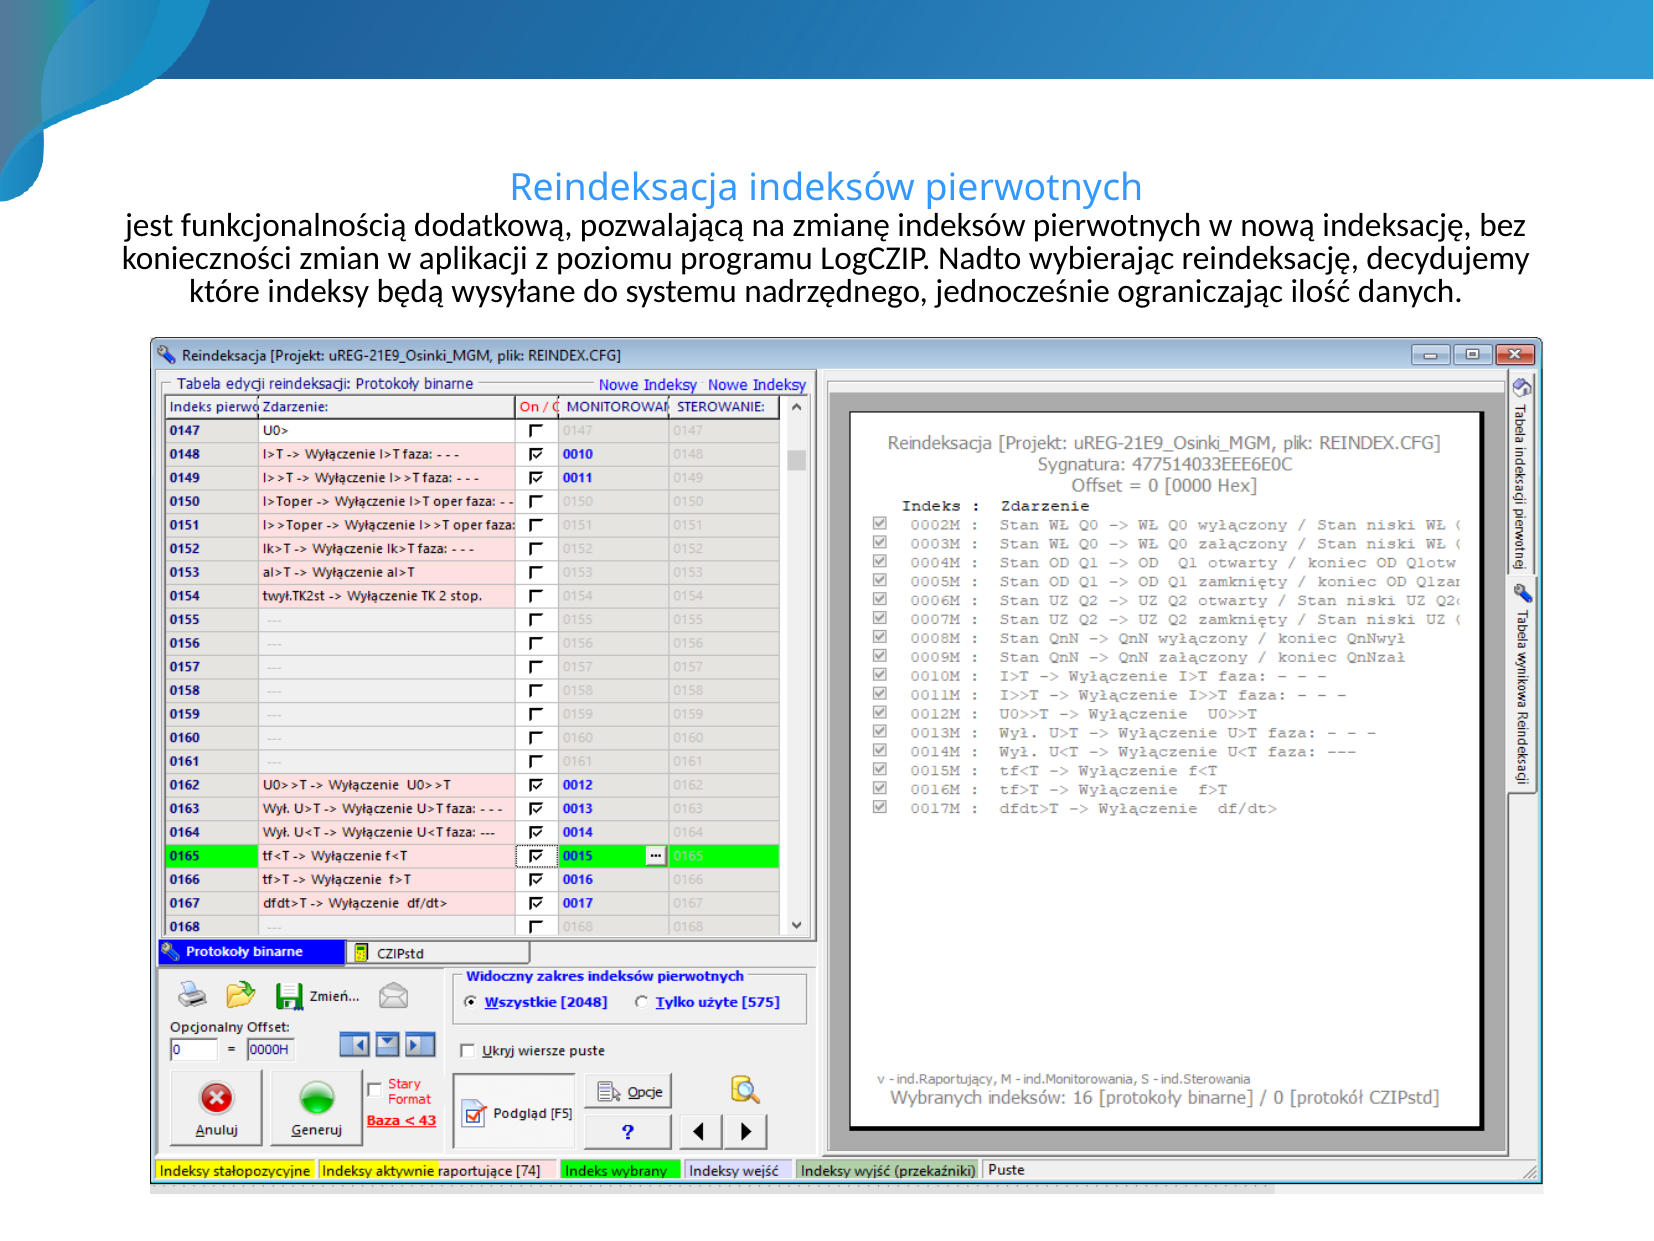

# Reindeksacja indeksów pierwotnych jest funkcjonalnością dodatkową, pozwalającą na zmianę indeksów pierwotnych w nową indeksację, bez konieczności zmian w aplikacji z poziomu programu LogCZIP. Nadto wybierając reindeksację, decydujemy które indeksy będą wysyłane do systemu nadrzędnego, jednocześnie ograniczając ilość danych.